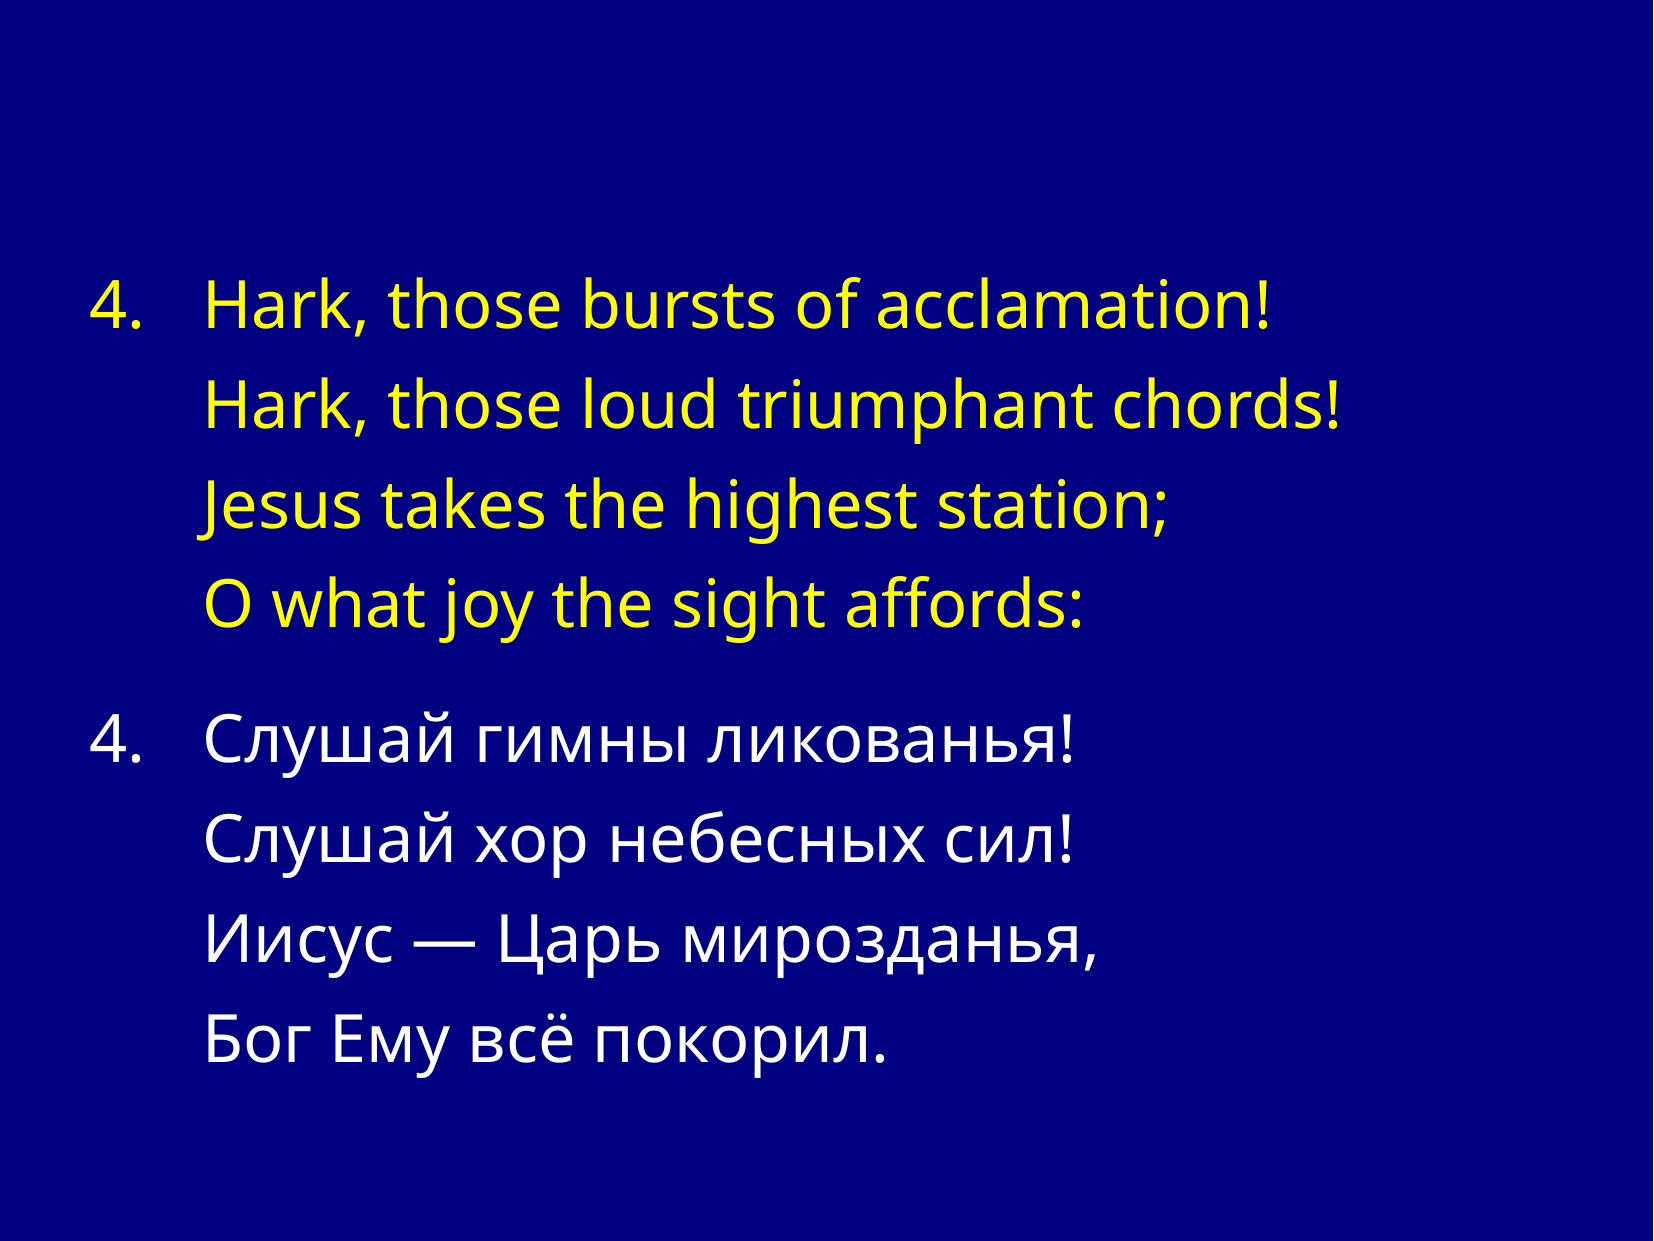

4.	Hark, those bursts of acclamation!
	Hark, those loud triumphant chords!
	Jesus takes the highest station;
	O what joy the sight affords:
4.	Слушай гимны ликованья!
	Слушай хор небесных сил!
	Иисус — Царь мирозданья,
	Бог Ему всё покорил.